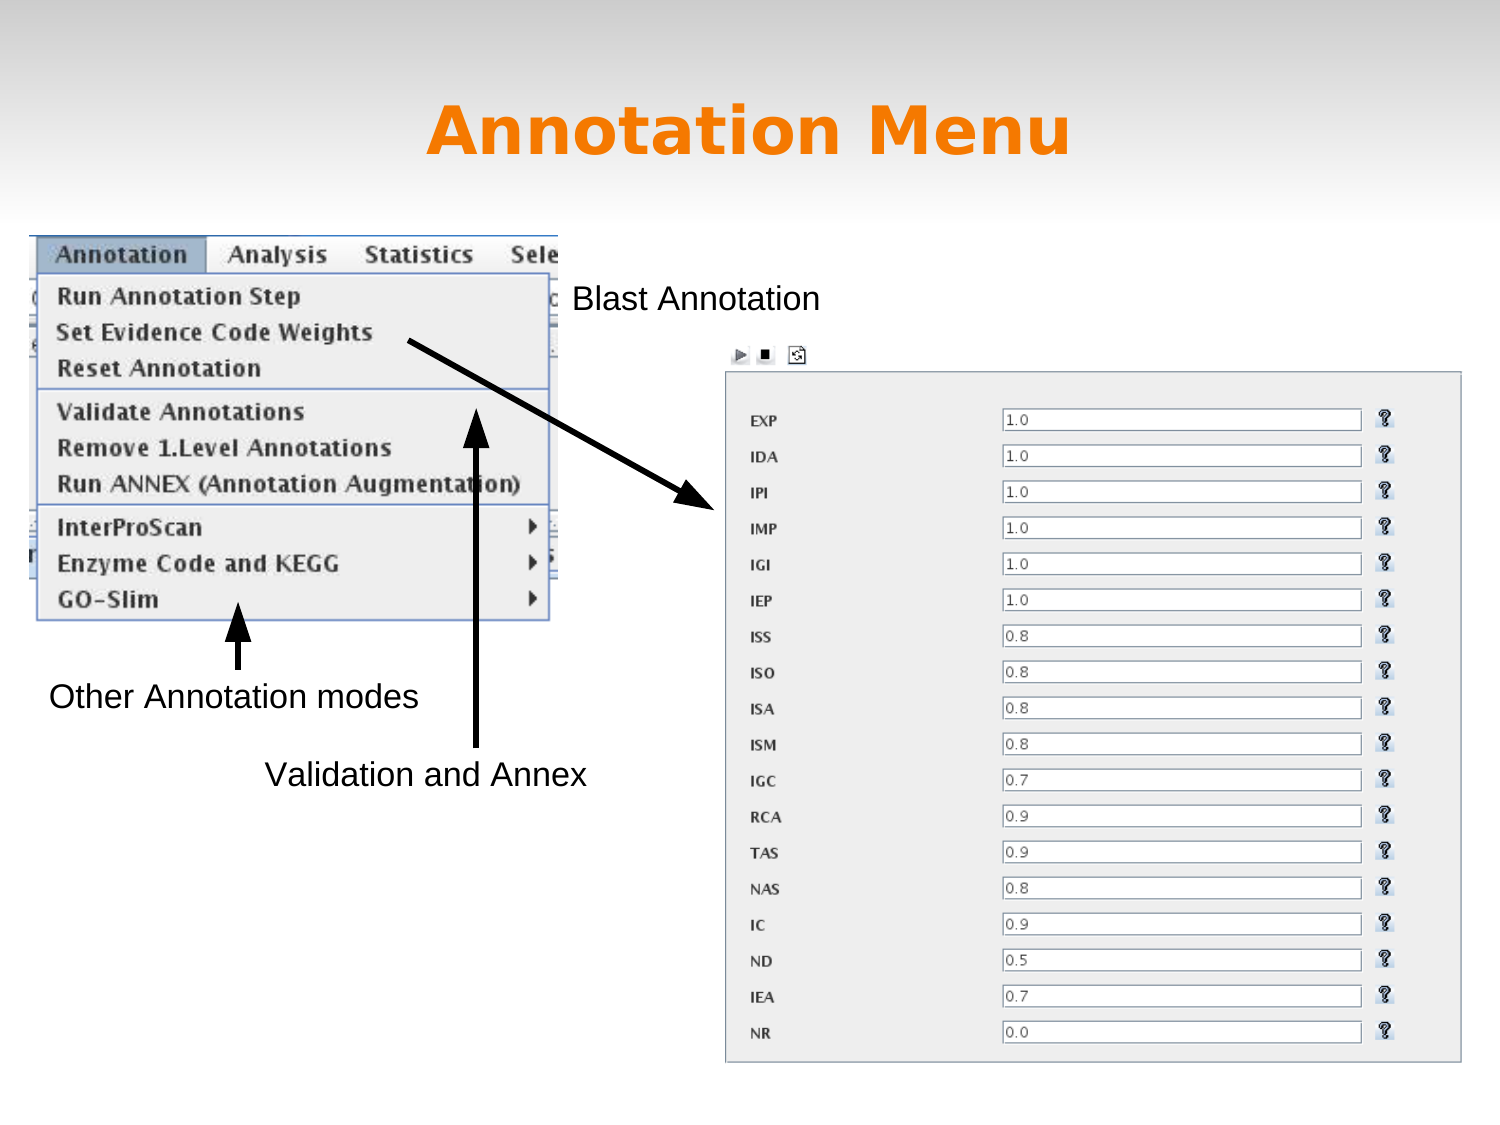

# Annotation Menu
Blast Annotation
Other Annotation modes
Validation and Annex